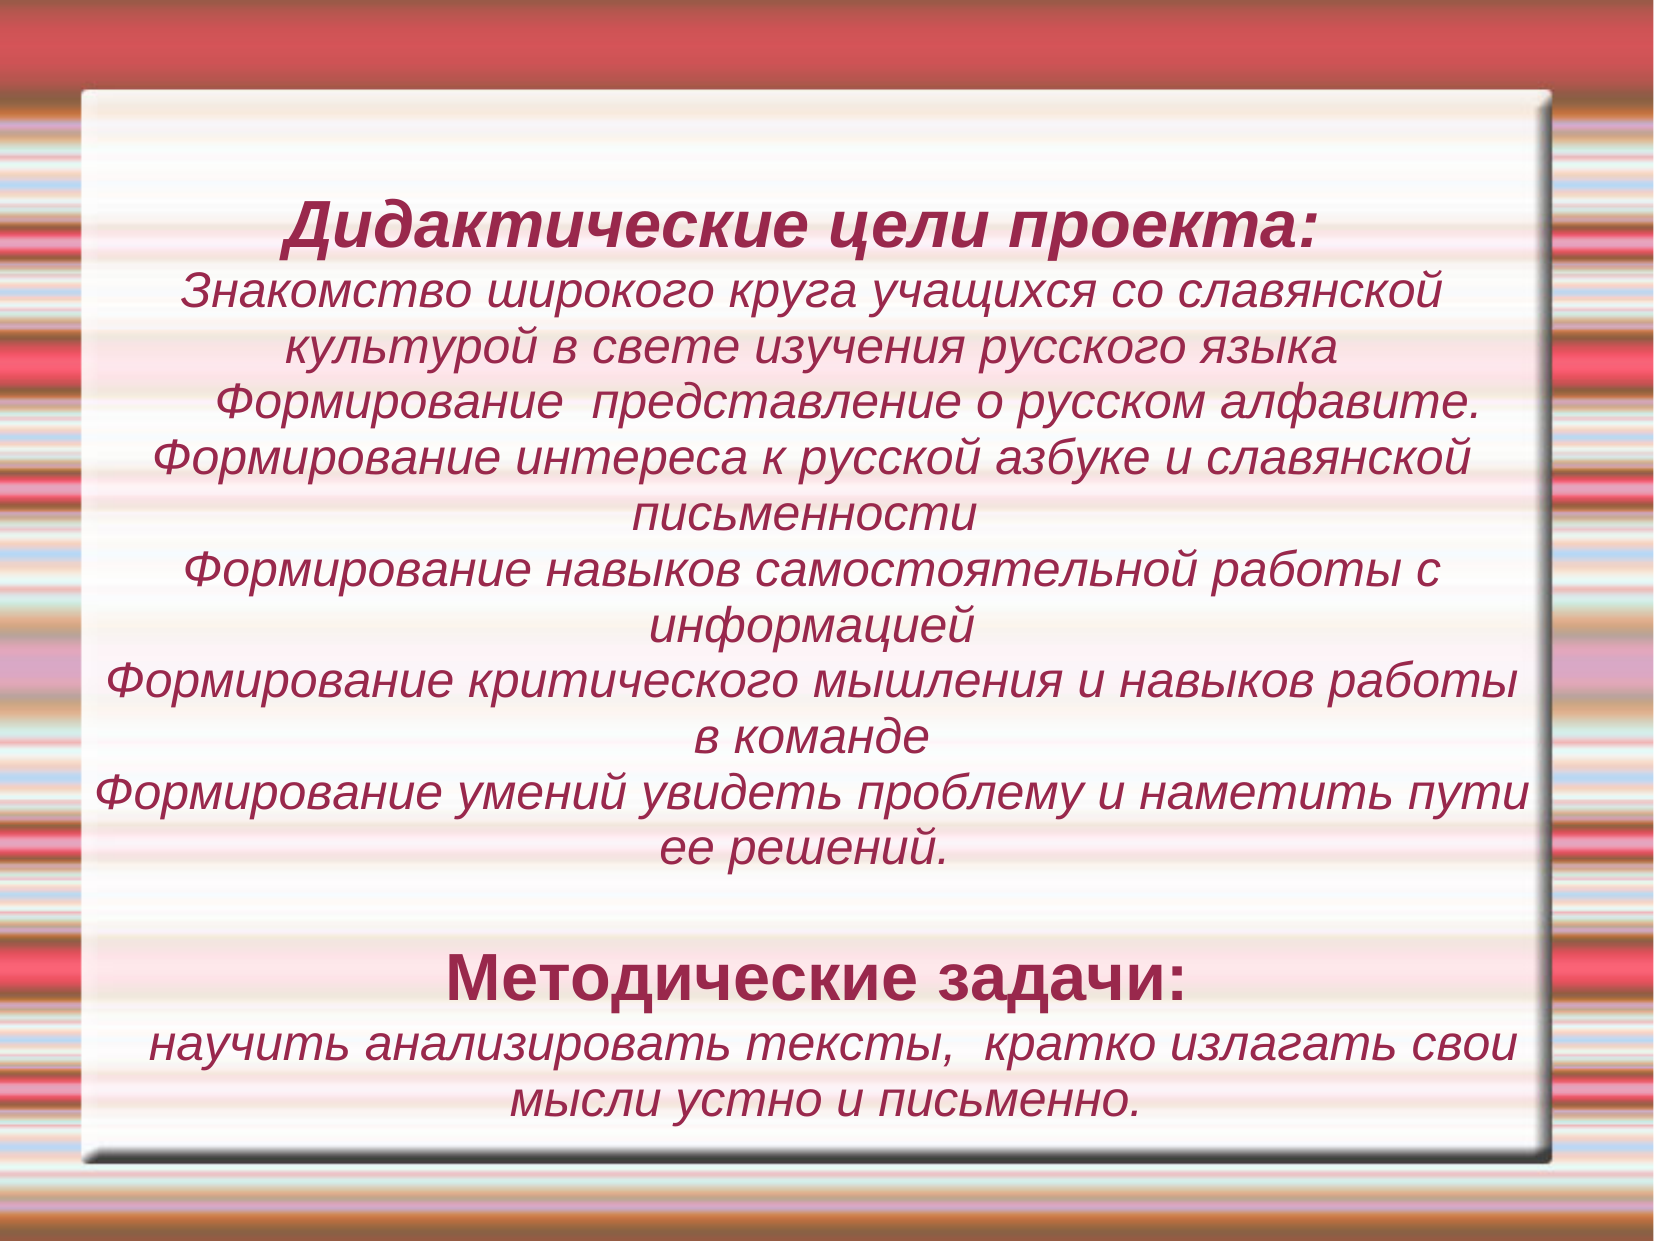

# Дидактические цели проекта: Знакомство широкого круга учащихся со славянской культурой в свете изучения русского языка Формирование представление о русском алфавите. Формирование интереса к русской азбуке и славянской письменности Формирование навыков самостоятельной работы с информацией Формирование критического мышления и навыков работы в команде Формирование умений увидеть проблему и наметить пути ее решений.
Методические задачи:
 научить анализировать тексты, кратко излагать свои мысли устно и письменно.